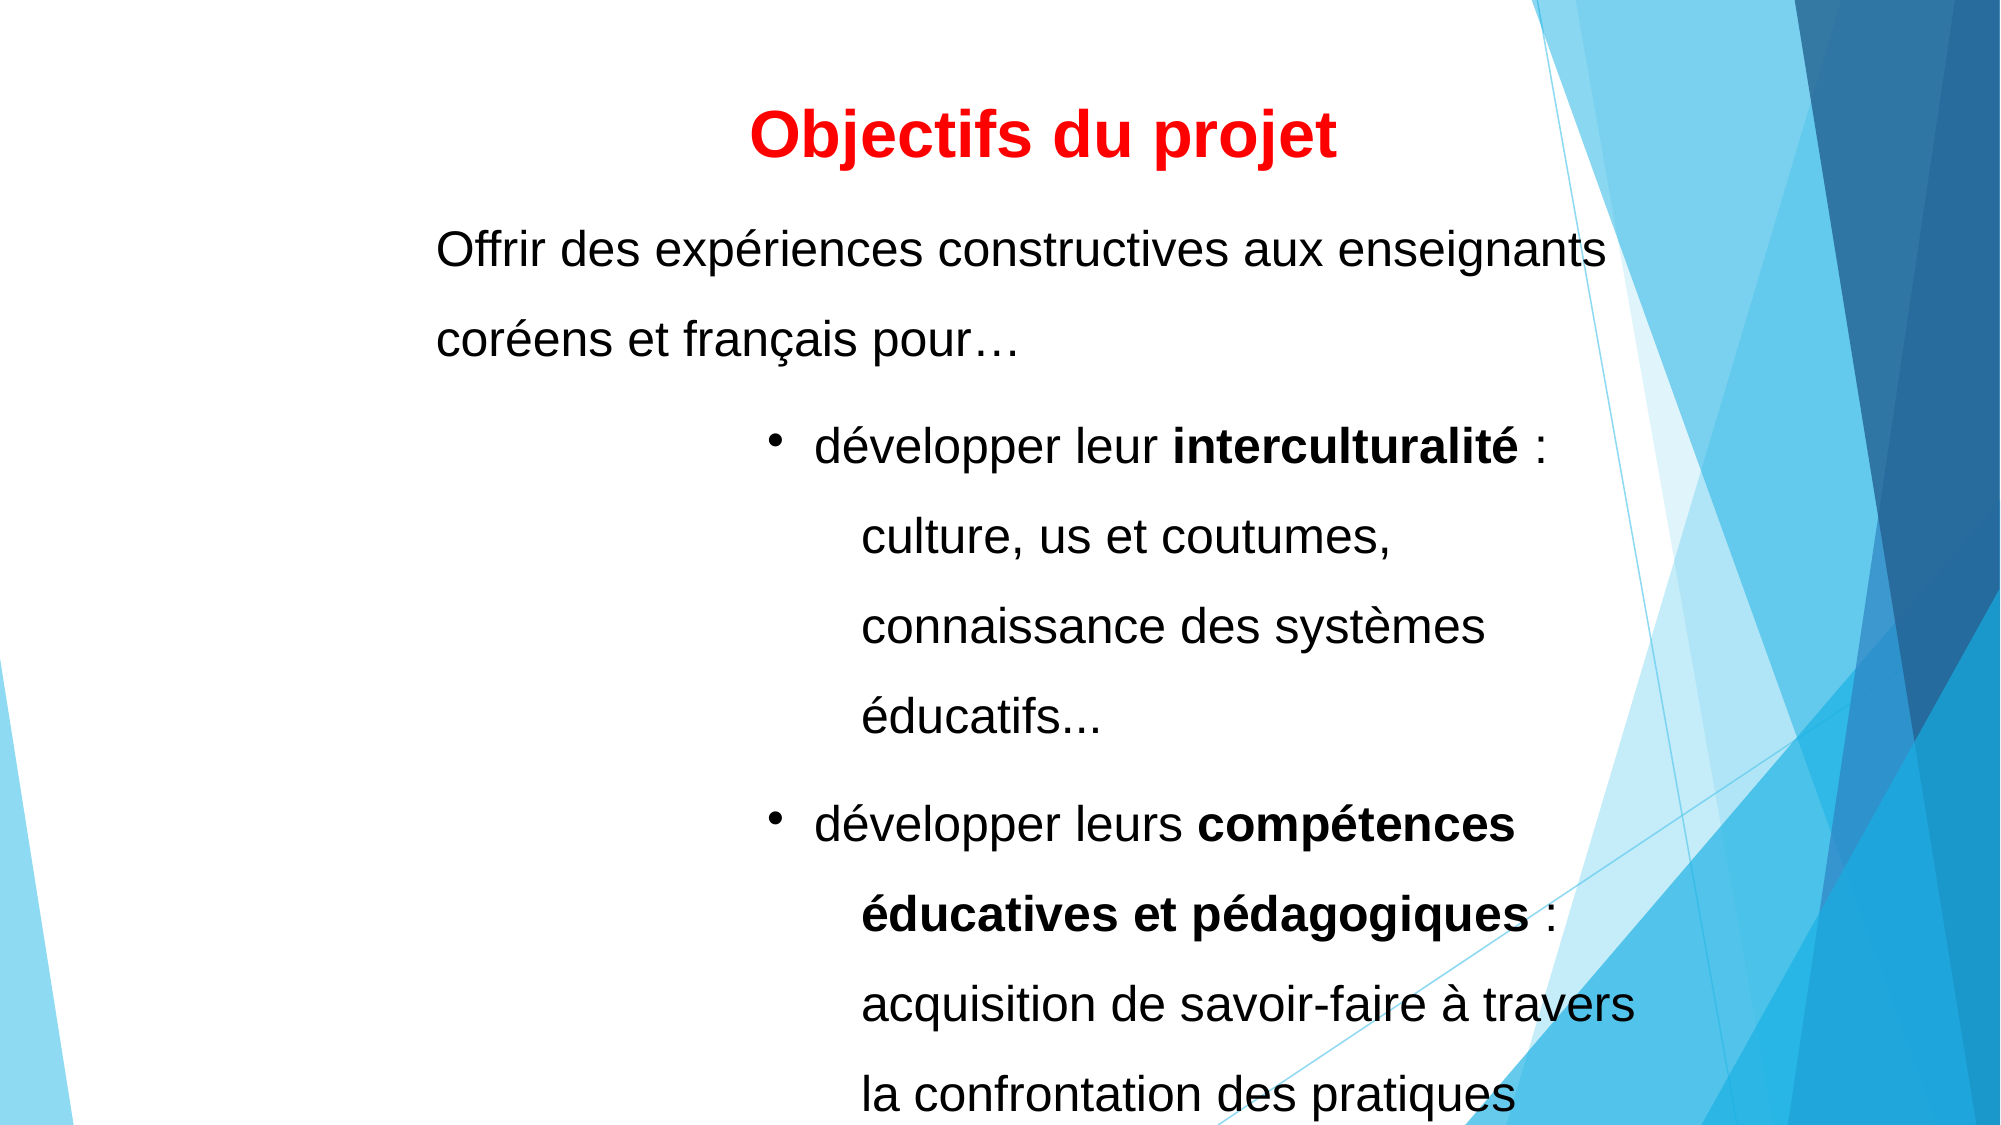

Objectifs du projet
Offrir des expériences constructives aux enseignants coréens et français pour…
développer leur interculturalité : culture, us et coutumes, connaissance des systèmes éducatifs...
développer leurs compétences éducatives et pédagogiques : acquisition de savoir-faire à travers la confrontation des pratiques